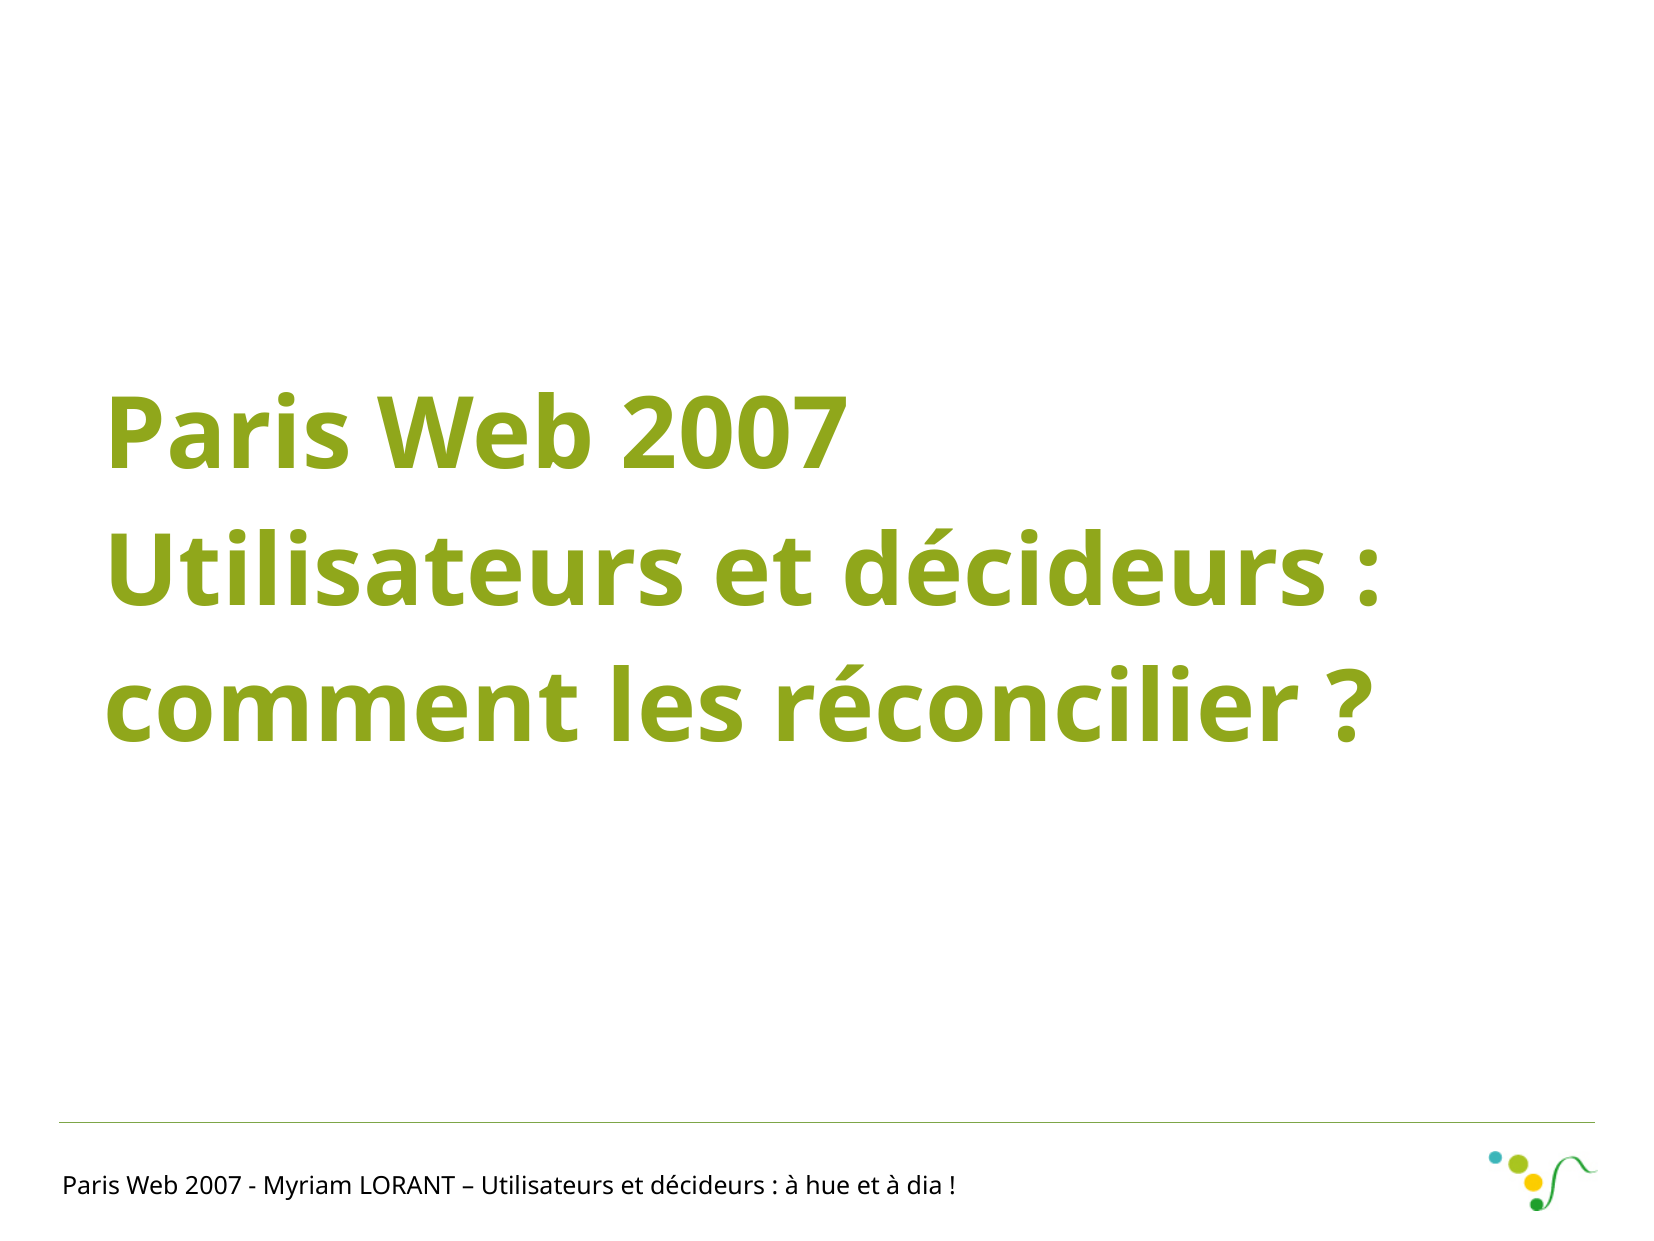

Paris Web 2007
Utilisateurs et décideurs : comment les réconcilier ?
Paris Web 2007 - Myriam LORANT – Utilisateurs et décideurs : à hue et à dia !